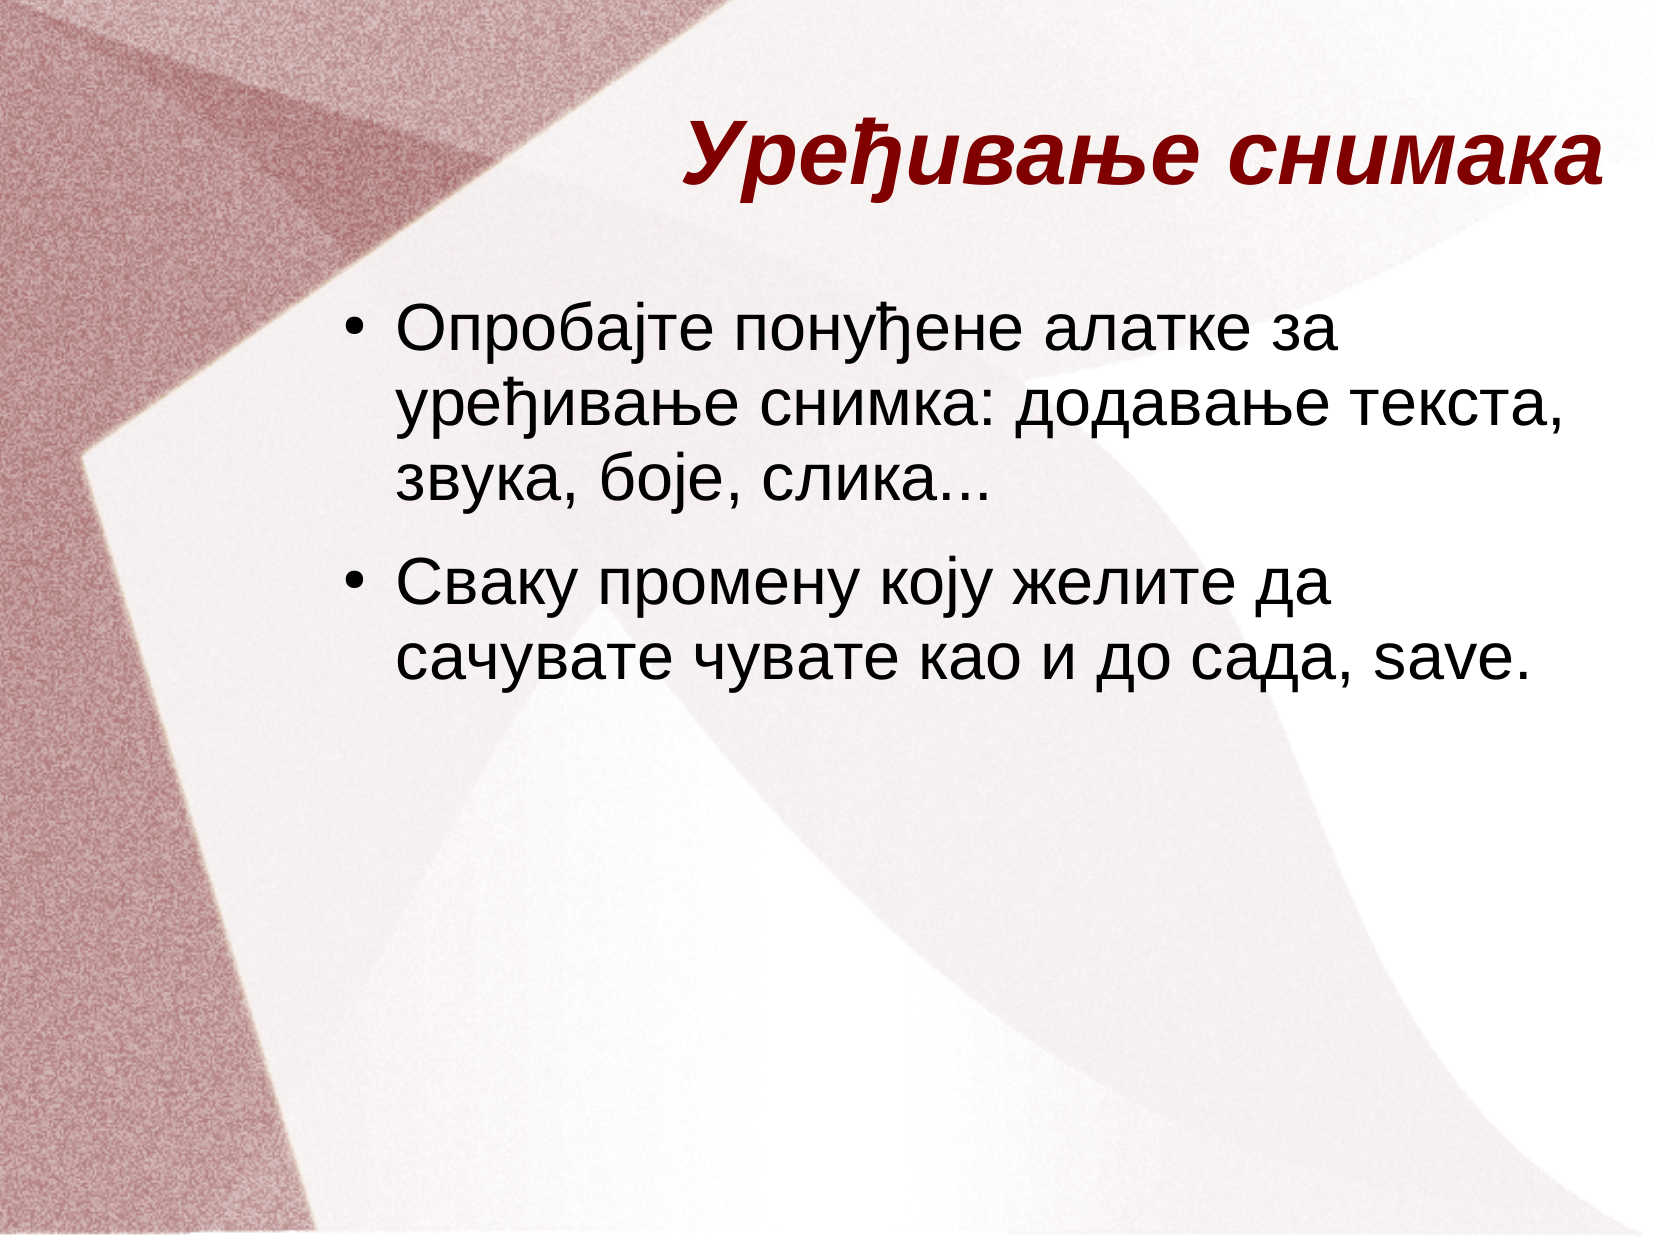

# Уређивање снимака
Опробајте понуђене алатке за уређивање снимка: додавање текста, звука, боје, слика...
Сваку промену коју желите да сачувате чувате као и до сада, save.